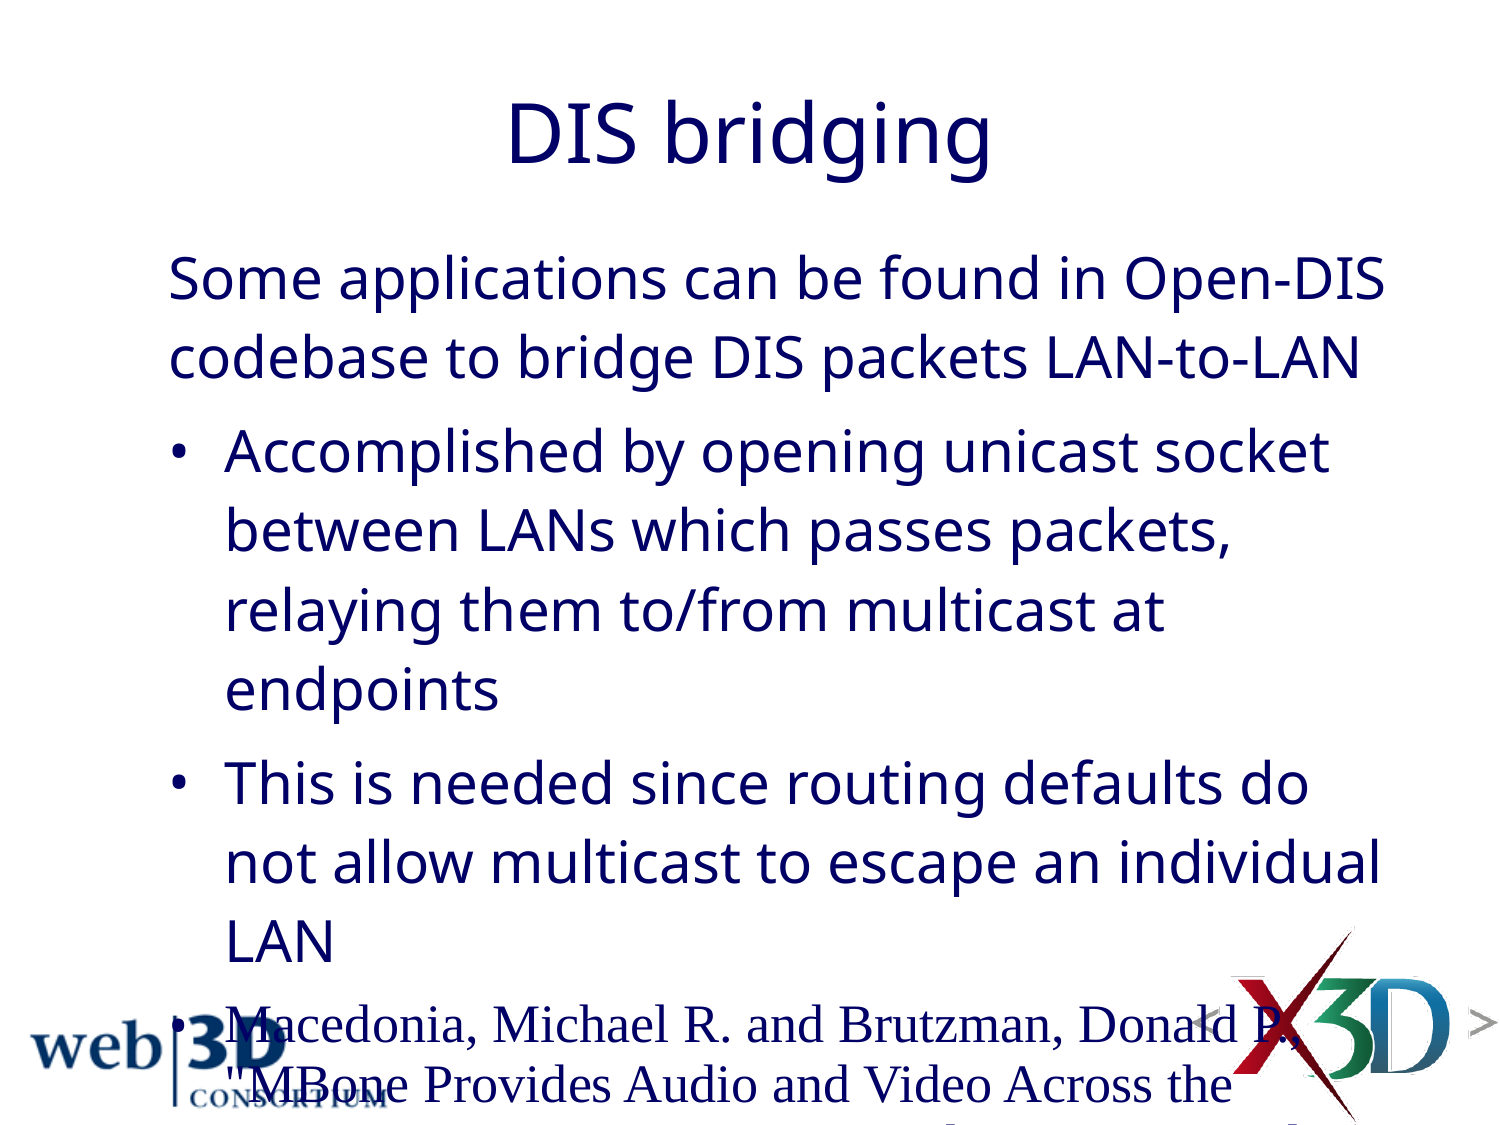

# DIS bridging
Some applications can be found in Open-DIS codebase to bridge DIS packets LAN-to-LAN
Accomplished by opening unicast socket between LANs which passes packets, relaying them to/from multicast at endpoints
This is needed since routing defaults do not allow multicast to escape an individual LAN
Macedonia, Michael R. and Brutzman, Donald P., "MBone Provides Audio and Video Across the Internet," IEEE COMPUTER, vol. 27 no. 4, April 1994, pp. 30-36.